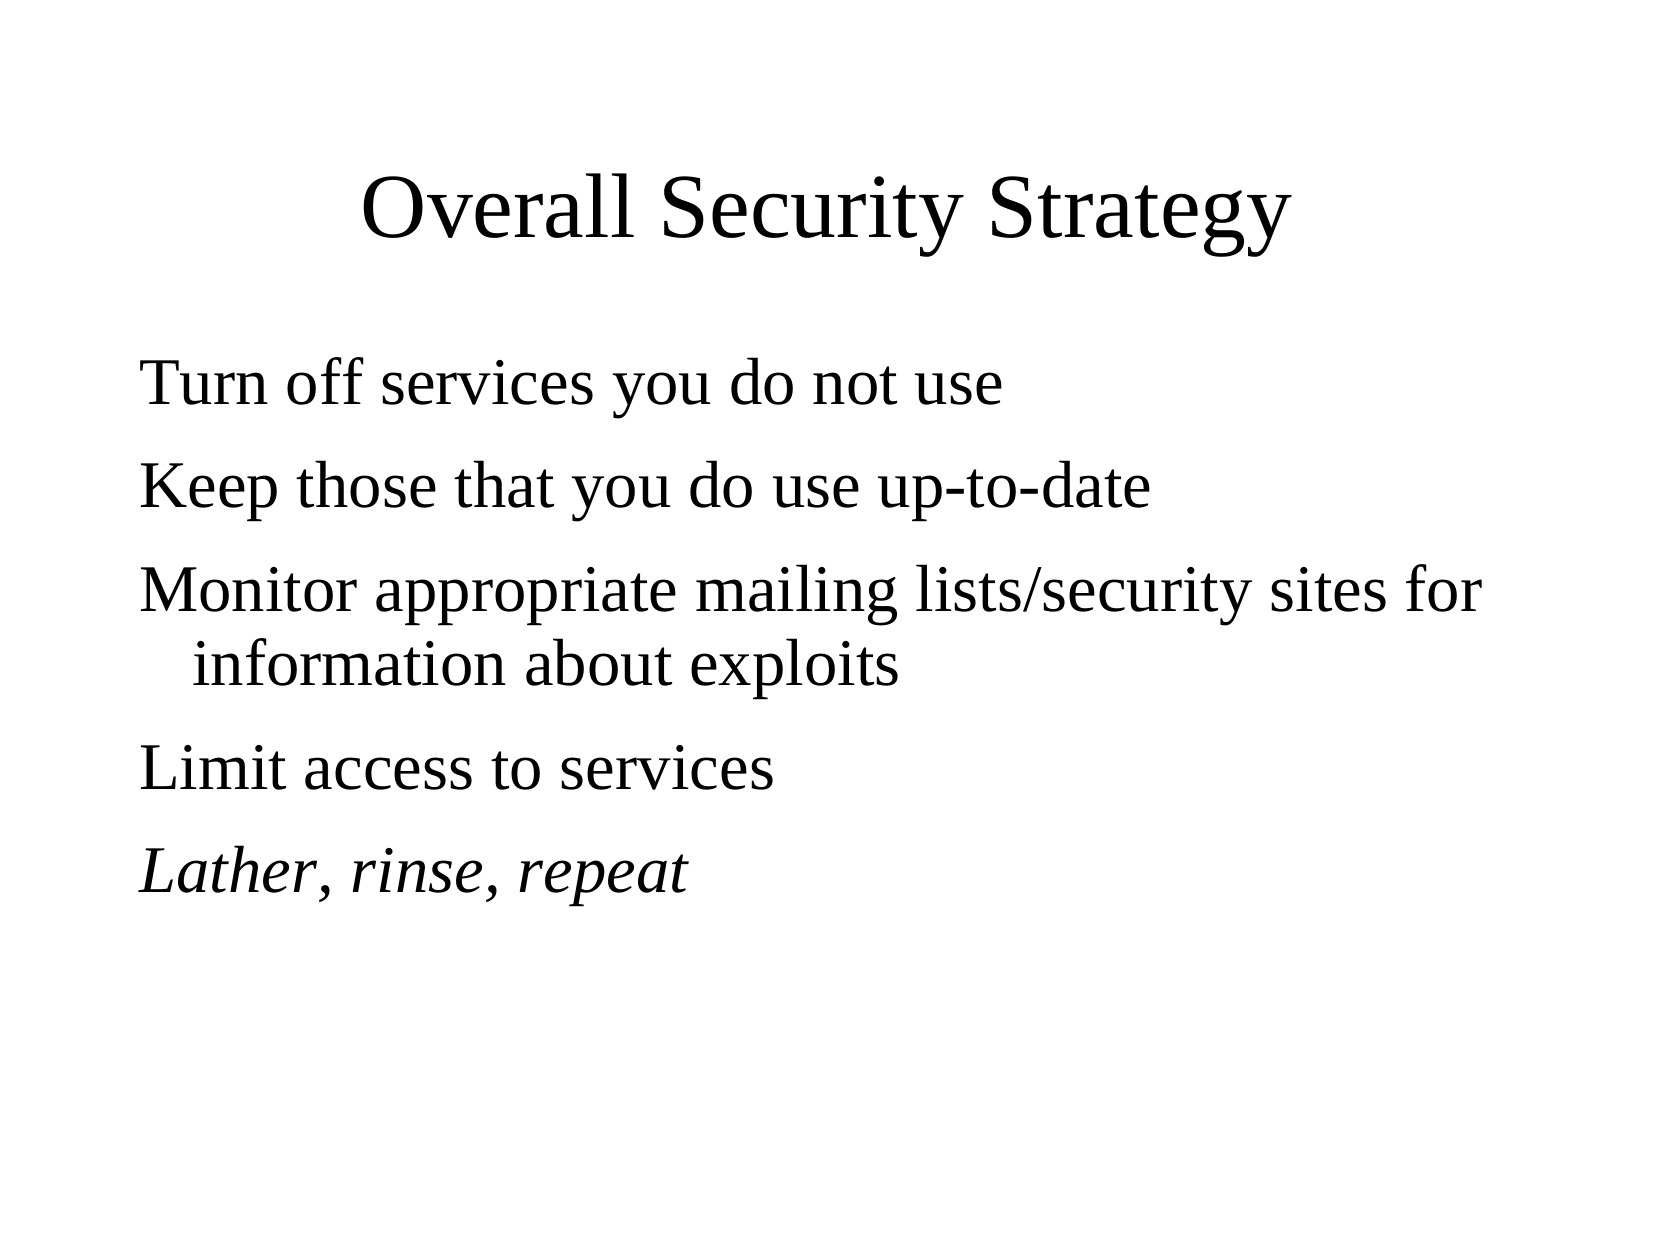

# Overall Security Strategy
Turn off services you do not use
Keep those that you do use up-to-date
Monitor appropriate mailing lists/security sites for information about exploits
Limit access to services
Lather, rinse, repeat